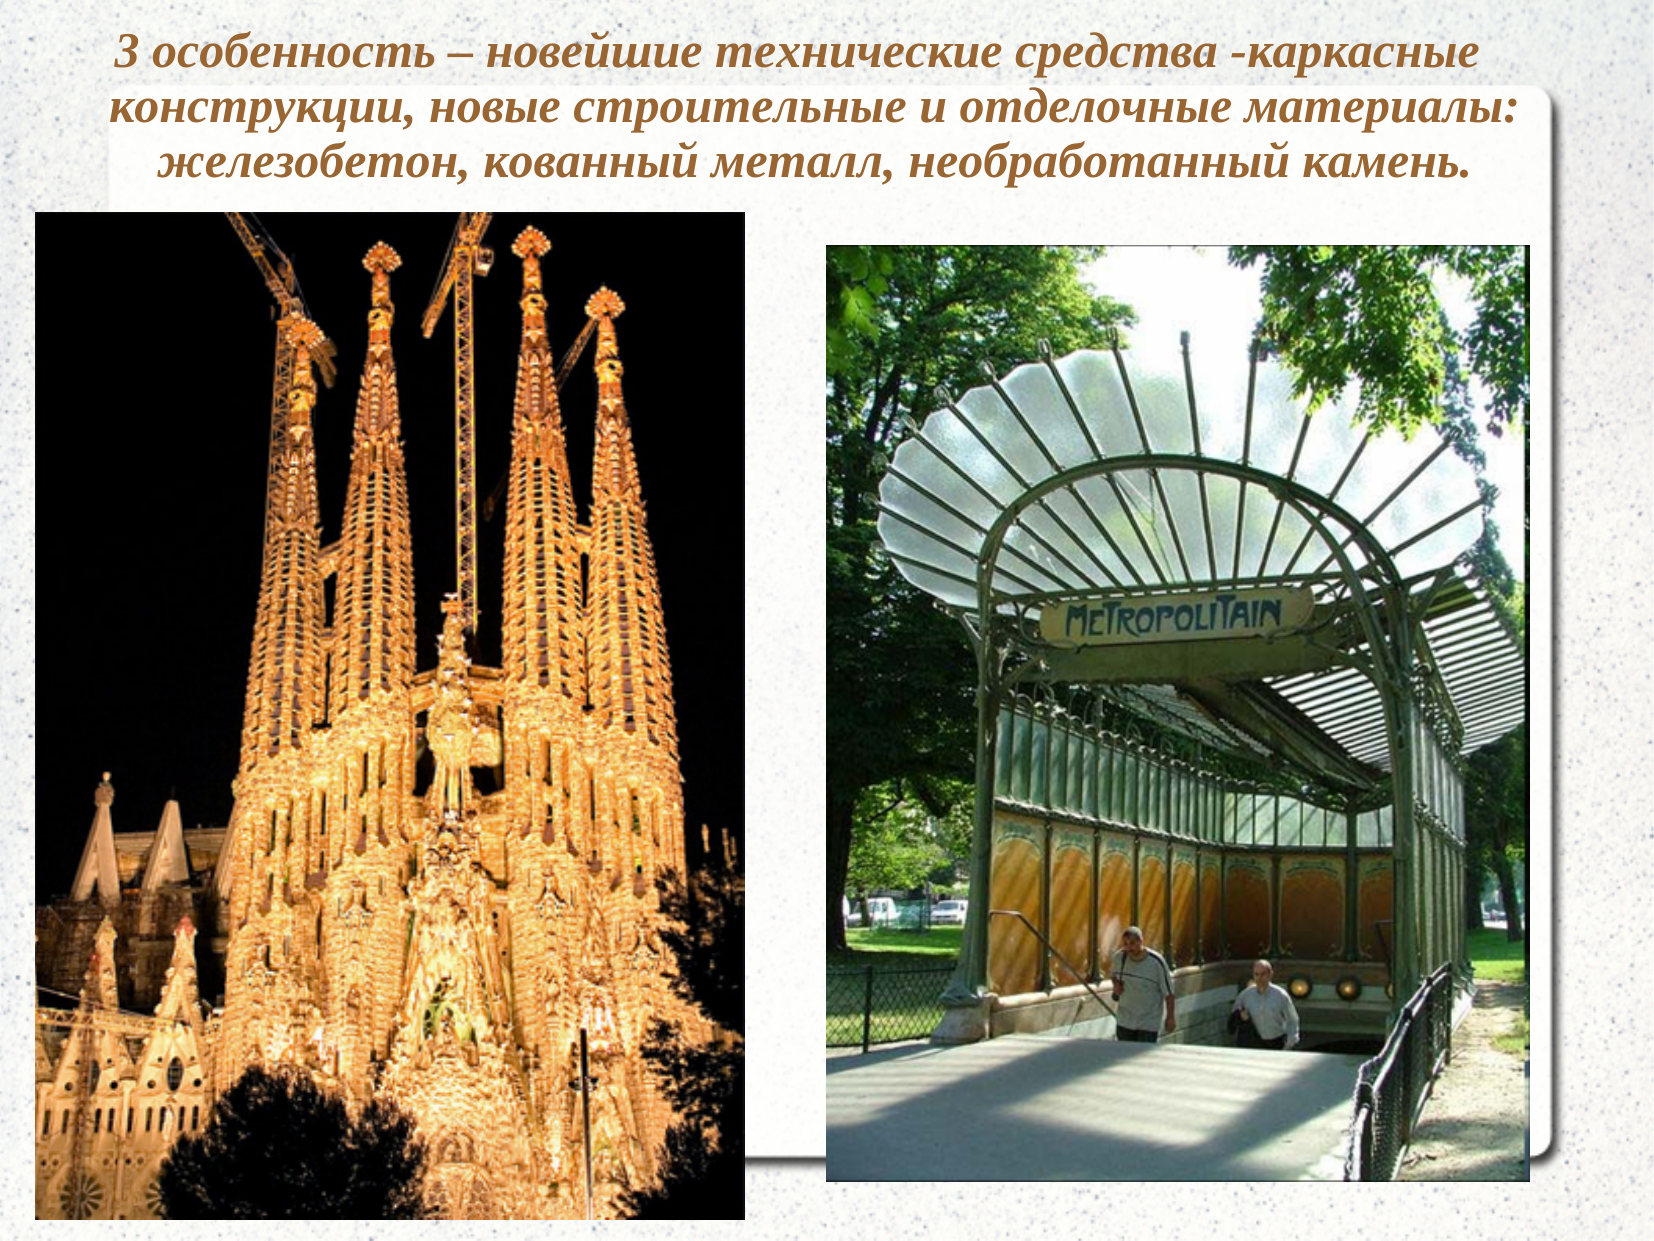

# 3 особенность – новейшие технические средства -каркасные конструкции, новые строительные и отделочные материалы: железобетон, кованный металл, необработанный камень.